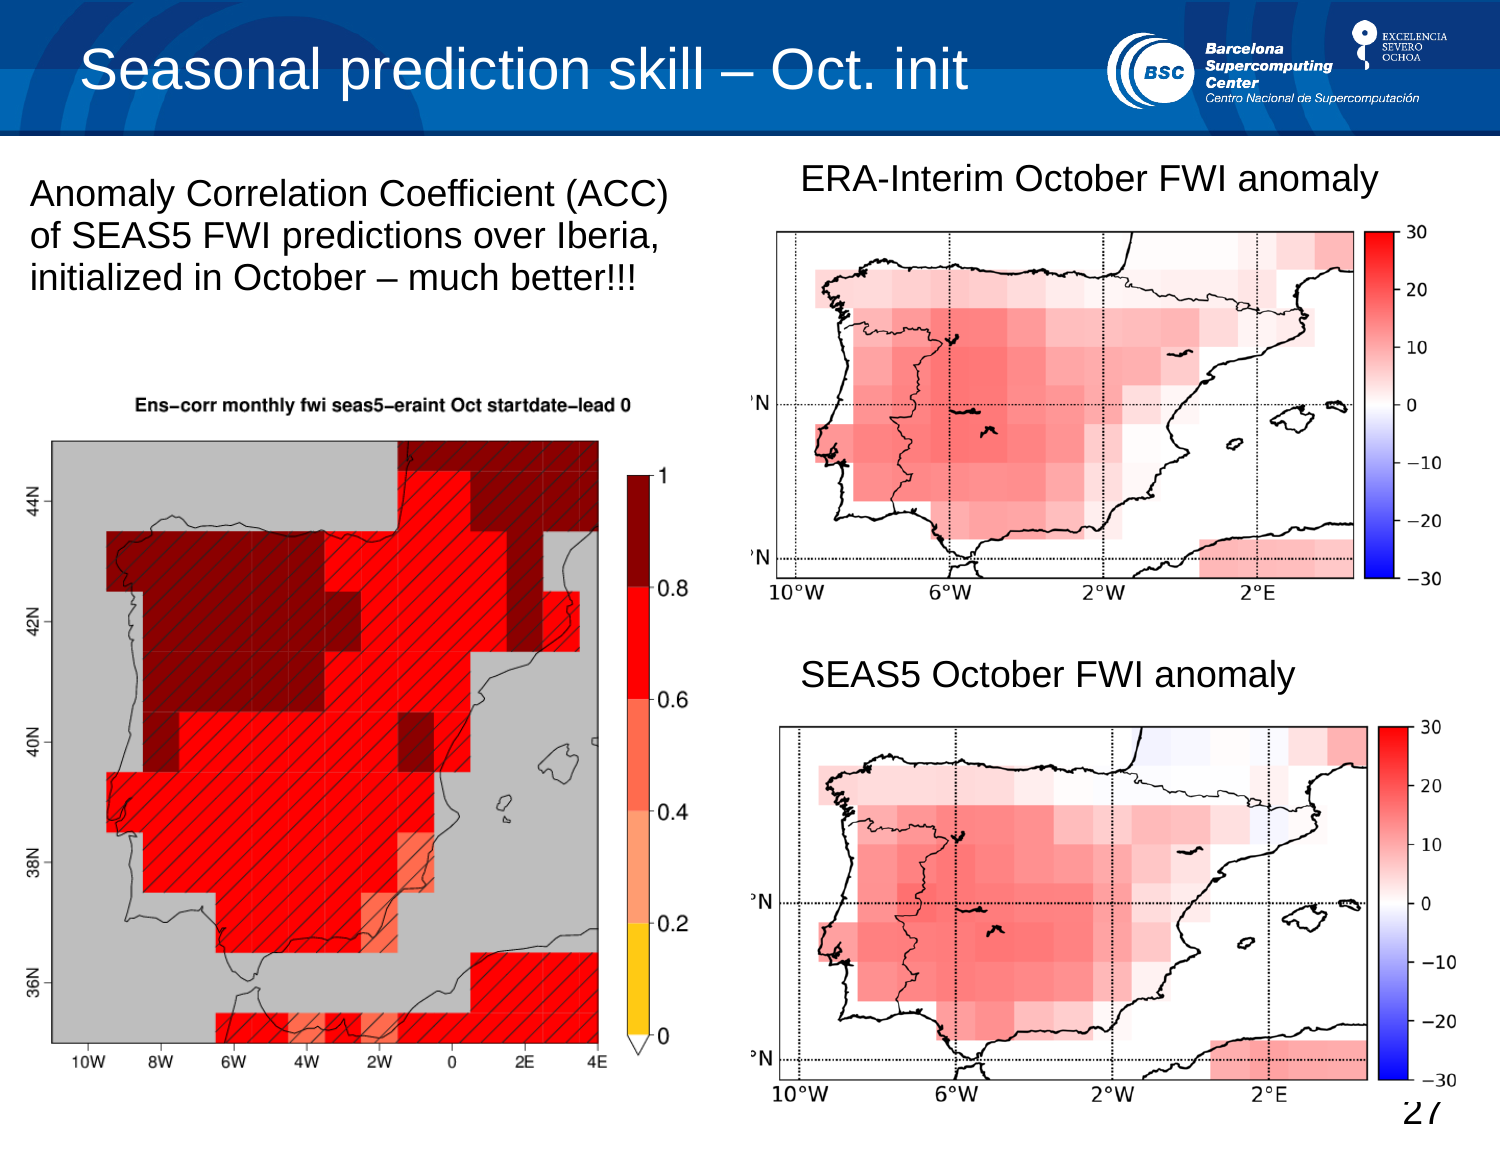

# Seasonal prediction skill – Oct. init
ERA-Interim October FWI anomaly
Anomaly Correlation Coefficient (ACC)
of SEAS5 FWI predictions over Iberia,
initialized in October – much better!!!
SEAS5 October FWI anomaly